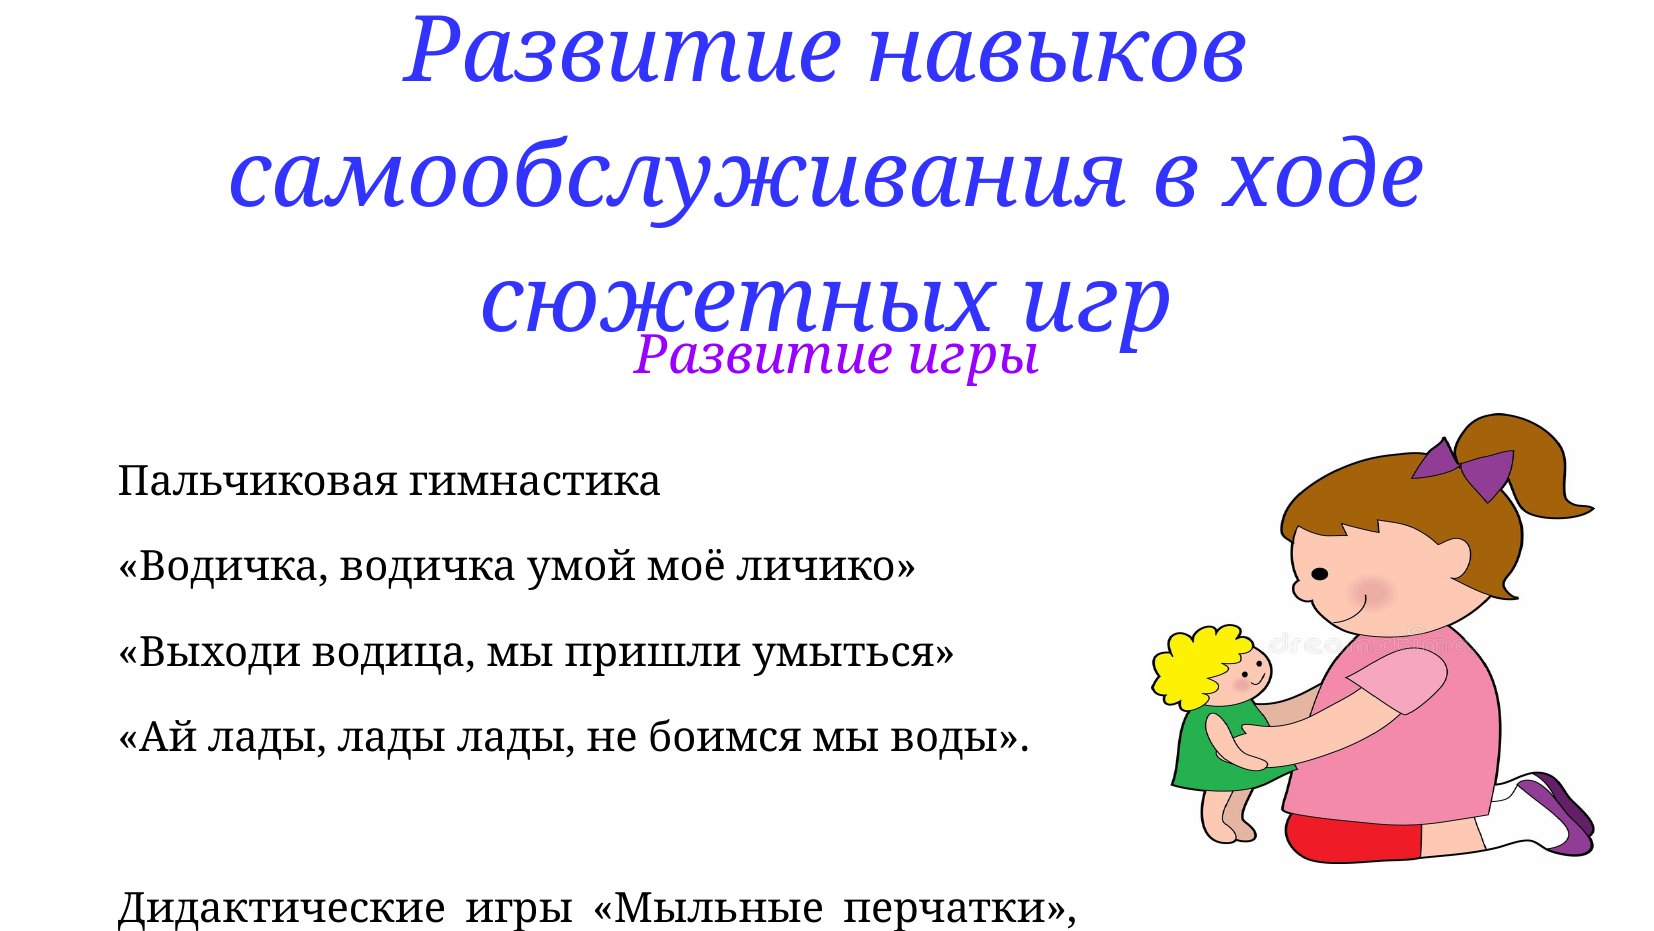

# Развитие навыков самообслуживания в ходе сюжетных игр
Развитие игры
Пальчиковая гимнастика
«Водичка, водичка умой моё личико»
«Выходи водица, мы пришли умыться»
«Ай лады, лады лады, не боимся мы воды».
Дидактические игры «Мыльные перчатки», «Подбери кукле одежду для прогулки».